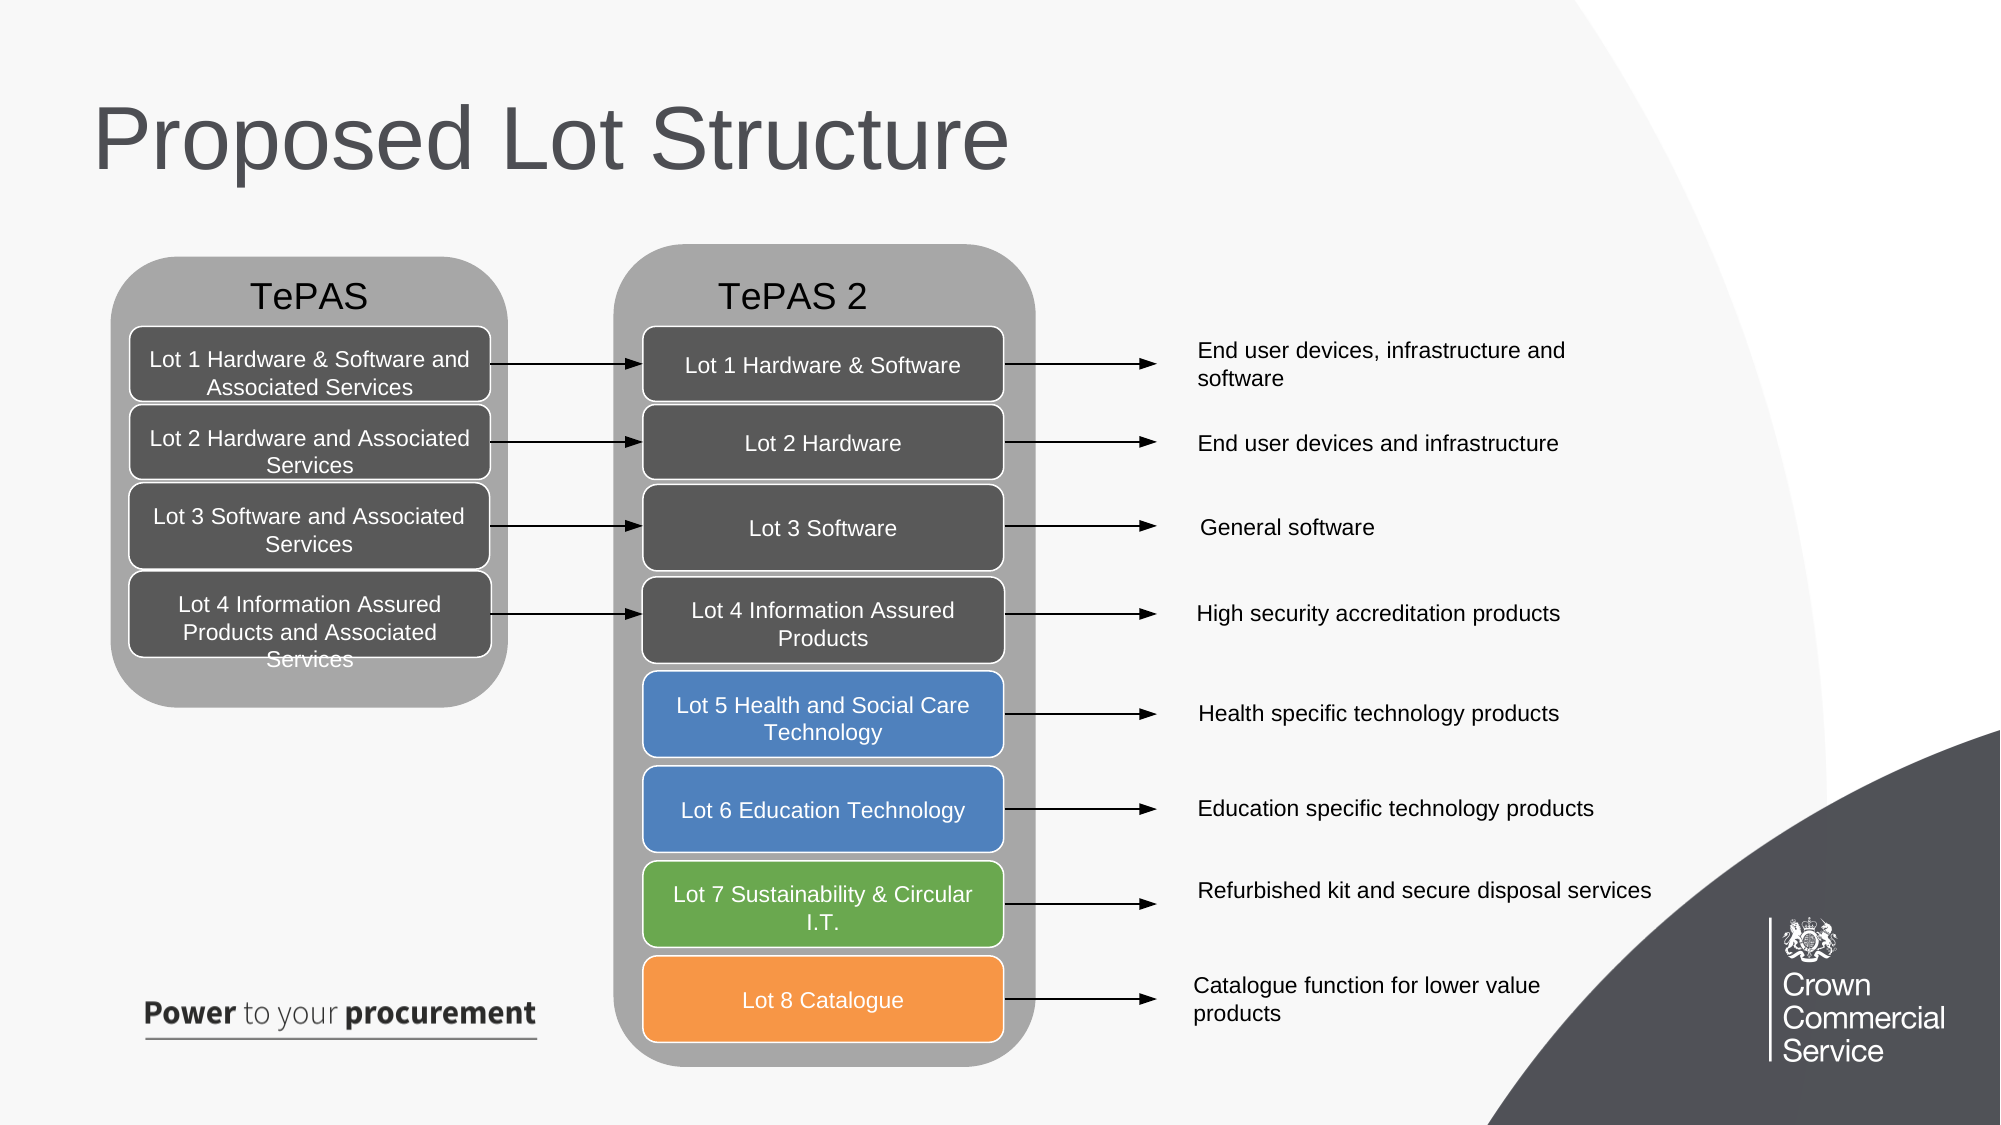

# Proposed Lot Structure
TePAS
TePAS 2
End user devices, infrastructure and software
Lot 1 Hardware & Software and Associated Services
Lot 1 Hardware & Software
Lot 2 Hardware and Associated Services
Lot 2 Hardware
End user devices and infrastructure
Lot 3 Software and Associated Services
Lot 3 Software
General software
Lot 4 Information Assured Products and Associated Services
Lot 4 Information Assured Products
High security accreditation products
Lot 5 Health and Social Care Technology
Health specific technology products
Lot 6 Education Technology
Education specific technology products
Lot 7 Sustainability & Circular I.T.
Refurbished kit and secure disposal services
Catalogue function for lower value products
Lot 8 Catalogue